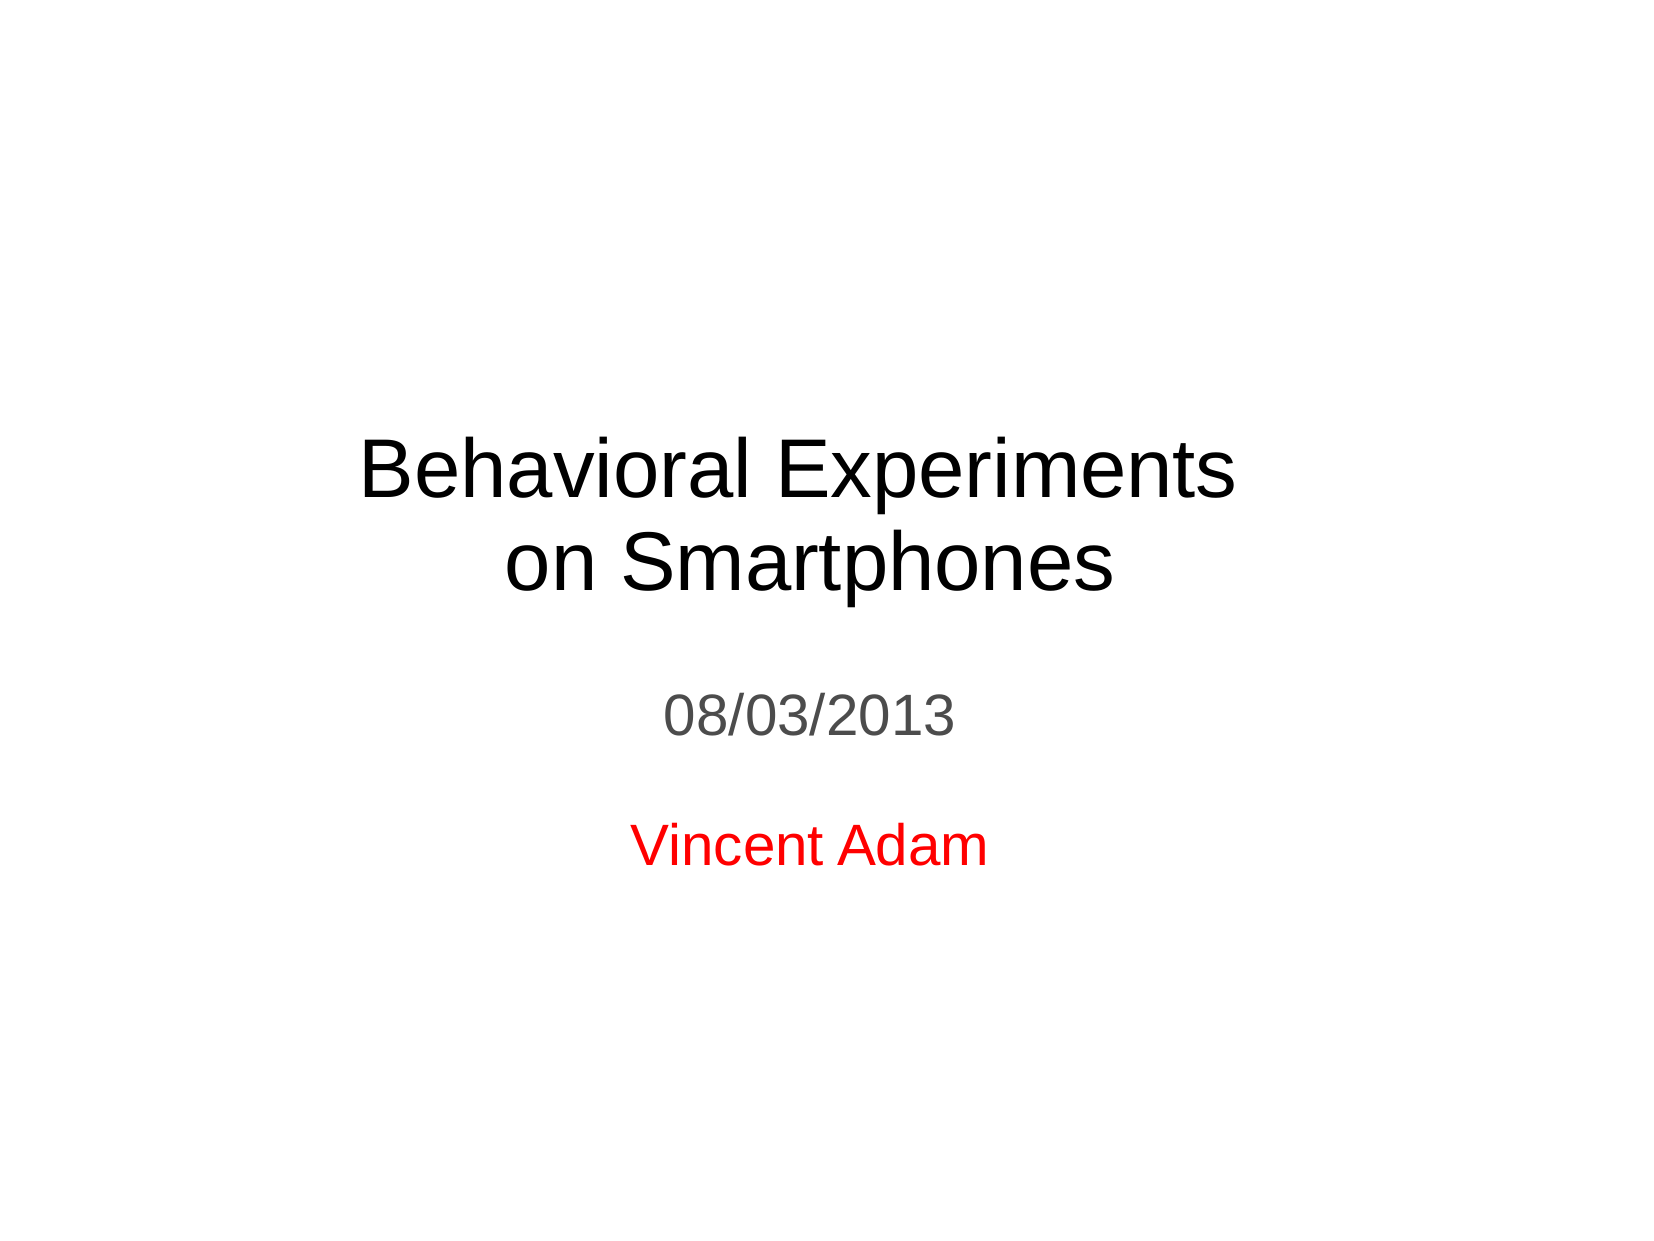

# Behavioral Experiments
on Smartphones
08/03/2013
Vincent Adam